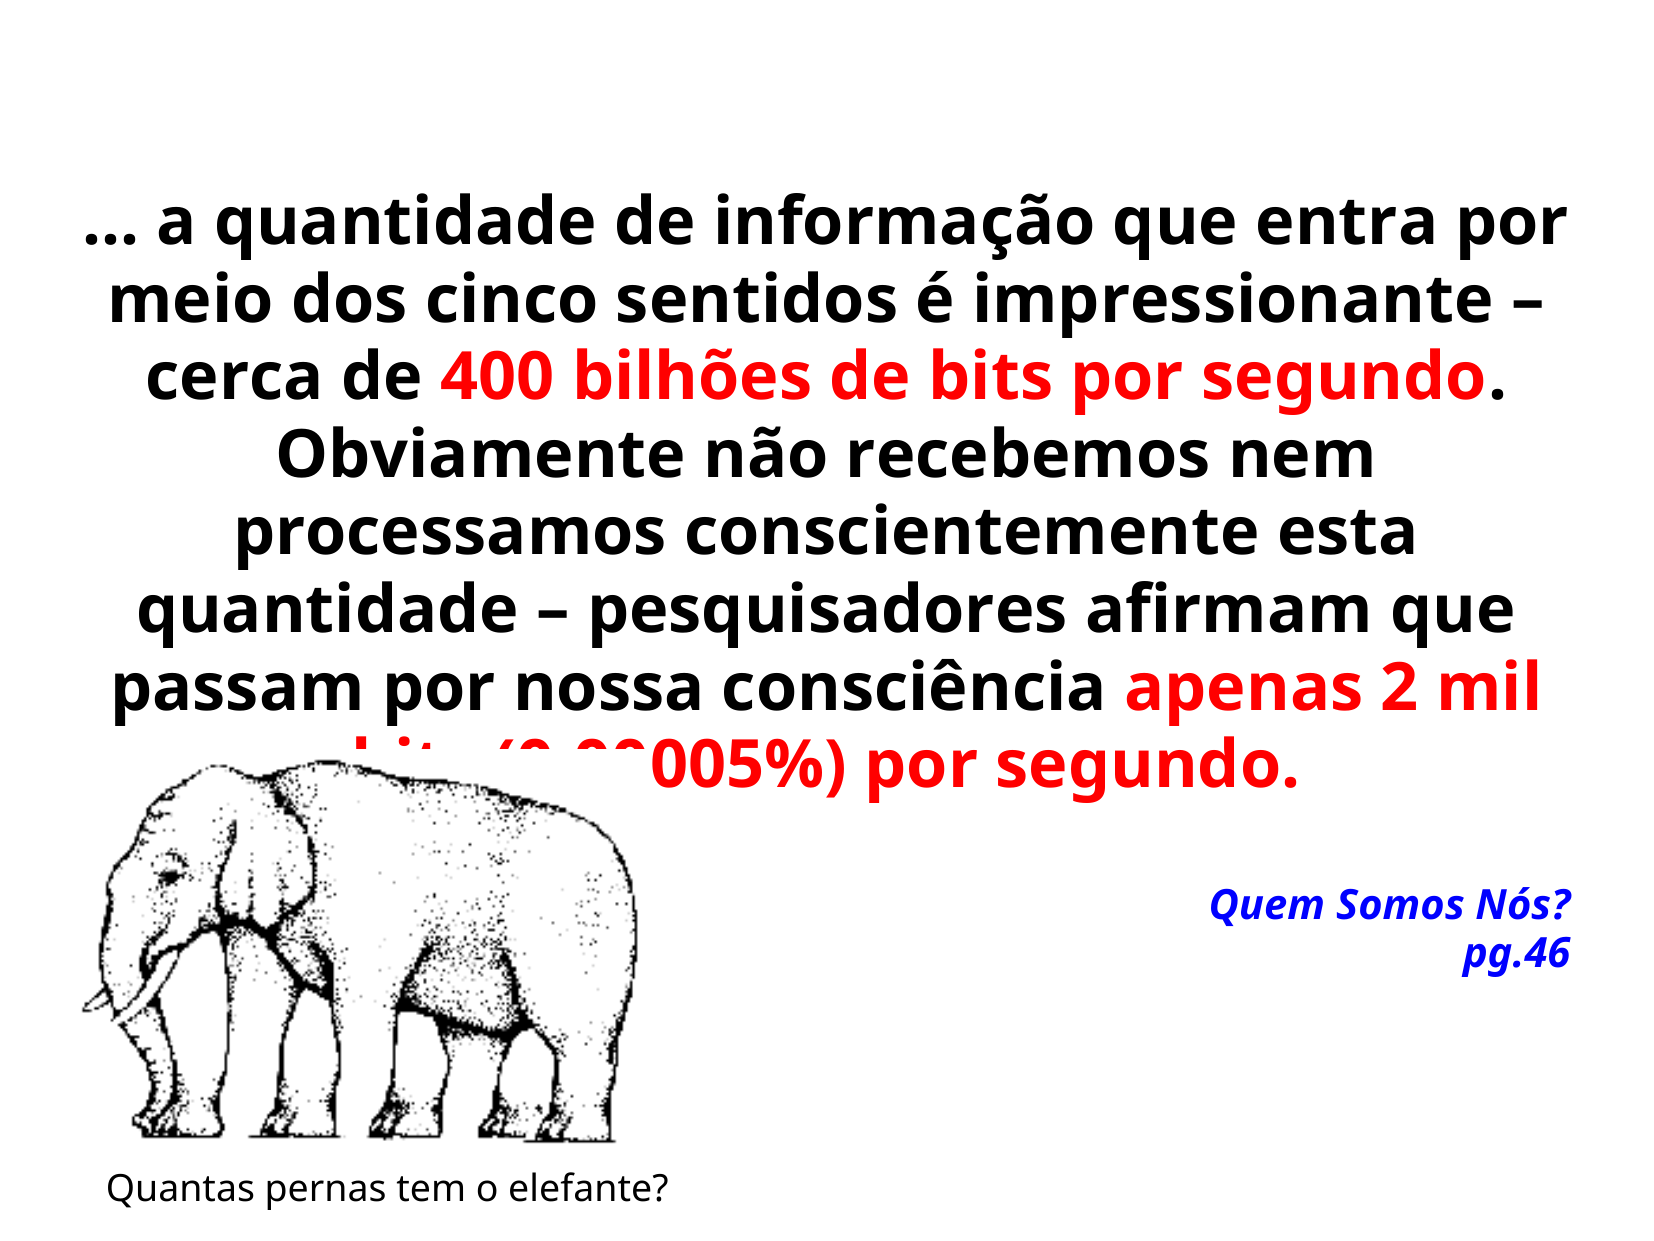

… a quantidade de informação que entra por meio dos cinco sentidos é impressionante – cerca de 400 bilhões de bits por segundo. Obviamente não recebemos nem processamos conscientemente esta quantidade – pesquisadores afirmam que passam por nossa consciência apenas 2 mil bits (0,00005%) por segundo.
Quem Somos Nós?
pg.46
Quantas pernas tem o elefante?